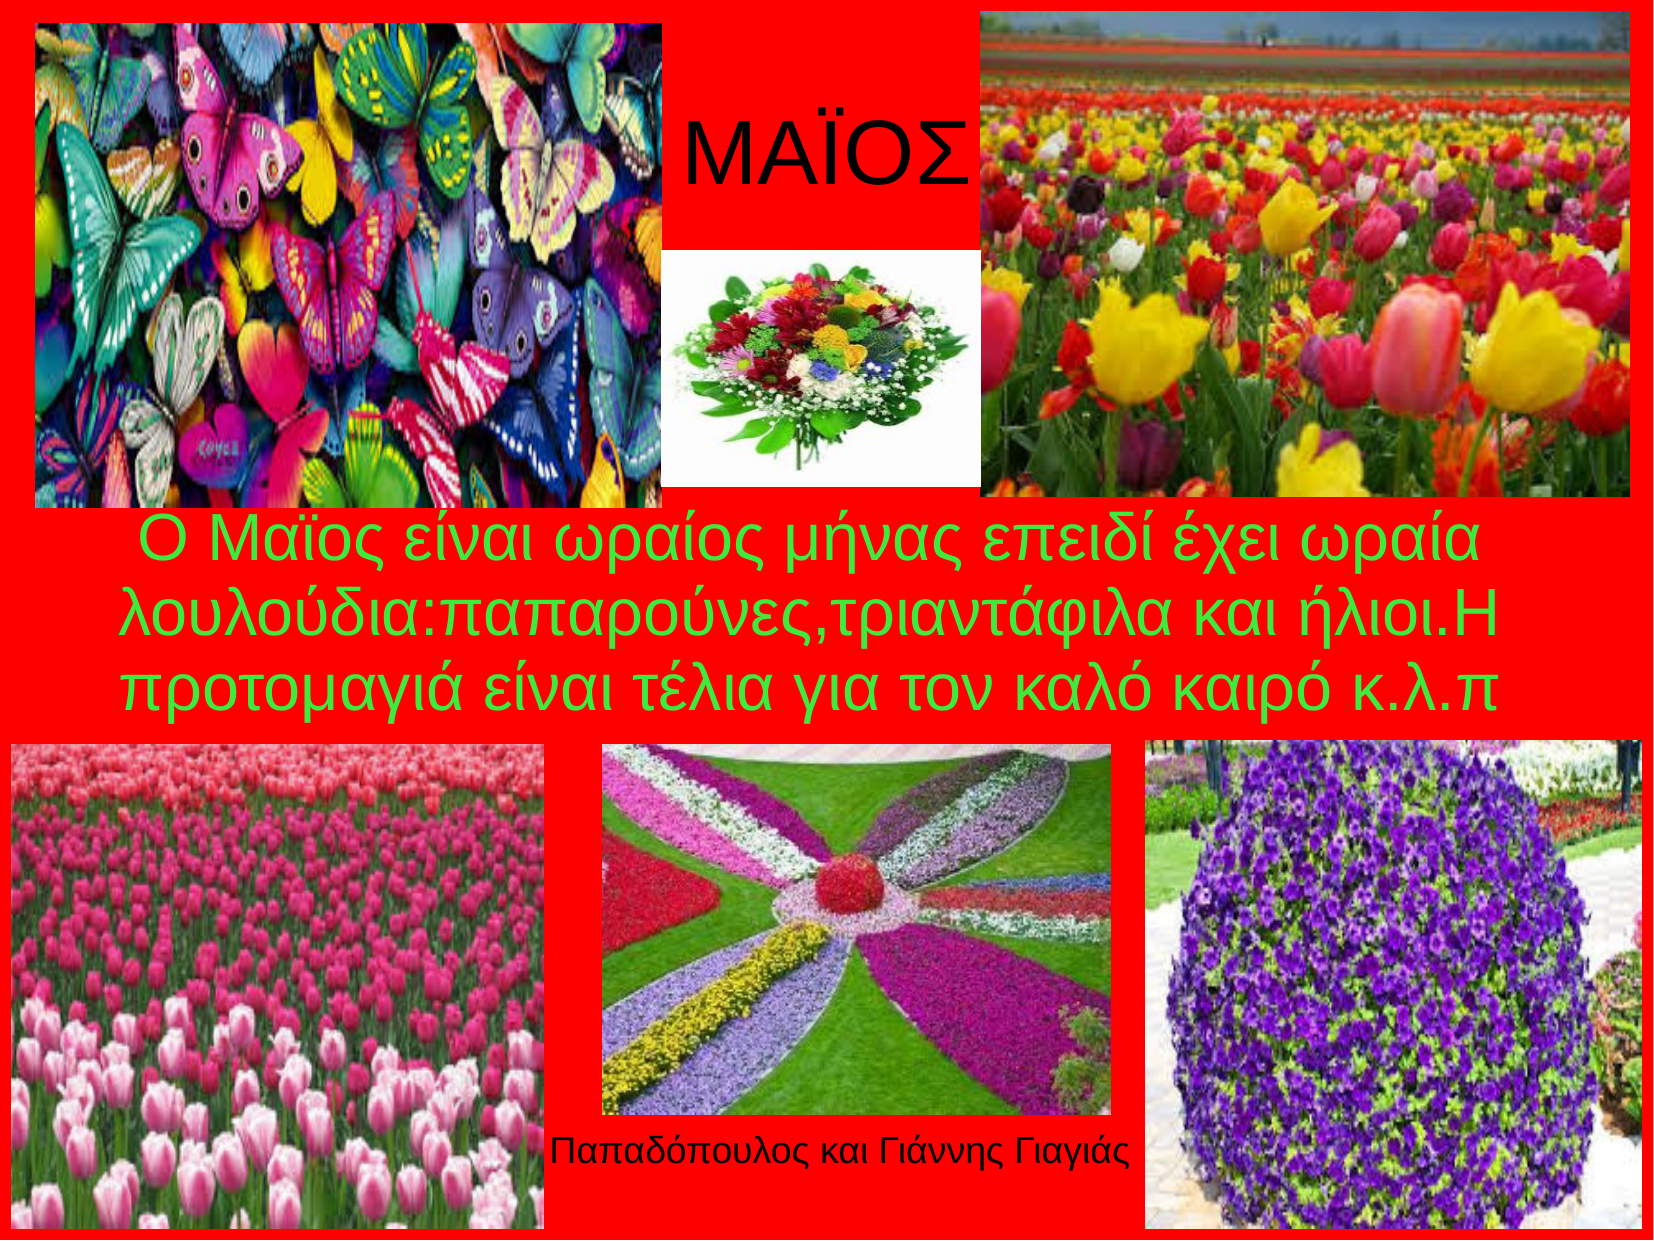

# ΜΑΪΟΣ
Ο Μαϊος είναι ωραίος μήνας επειδί έχει ωραία λουλούδια:παπαρούνες,τριαντάφιλα και ήλιοι.Η προτομαγιά είναι τέλια για τον καλό καιρό κ.λ.π
Γρηγόρης Παπαδόπουλος και Γιάννης Γιαγιάς